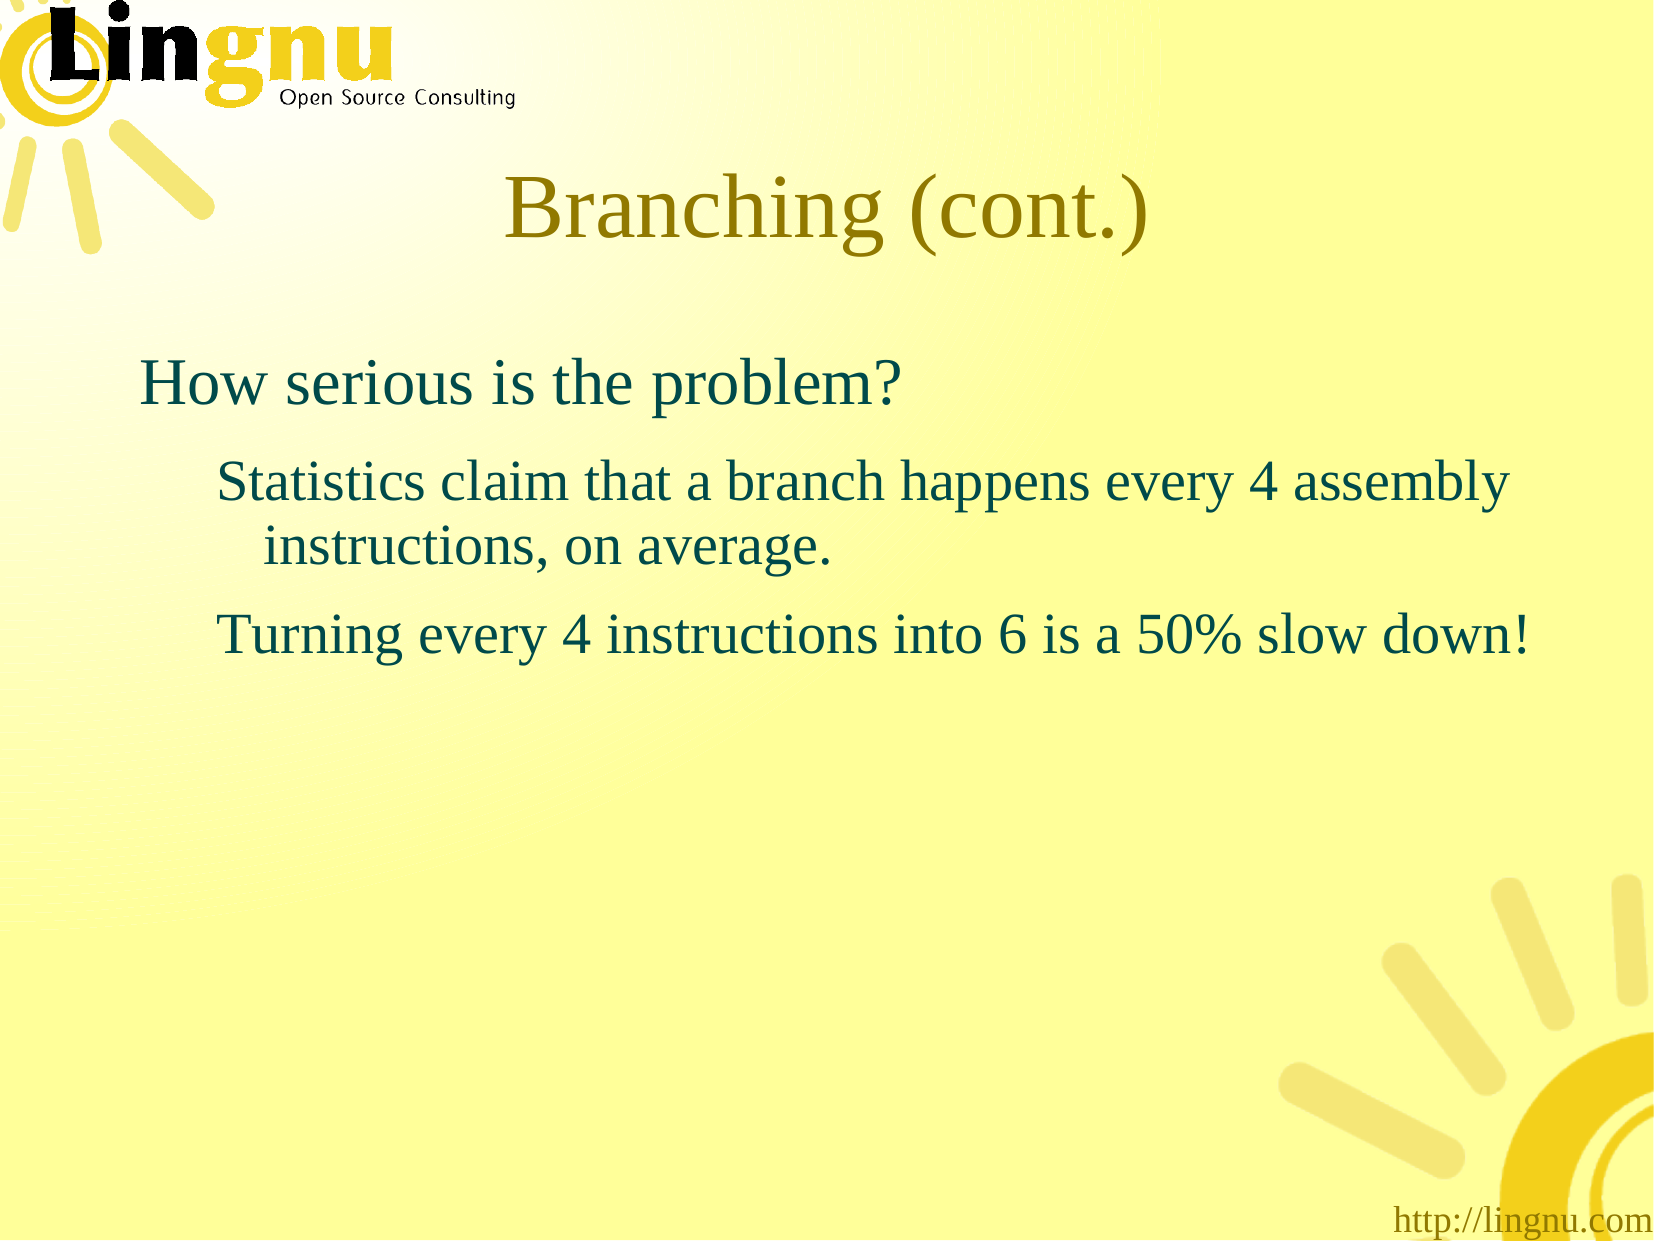

# Branching (cont.)
How serious is the problem?
Statistics claim that a branch happens every 4 assembly instructions, on average.
Turning every 4 instructions into 6 is a 50% slow down!